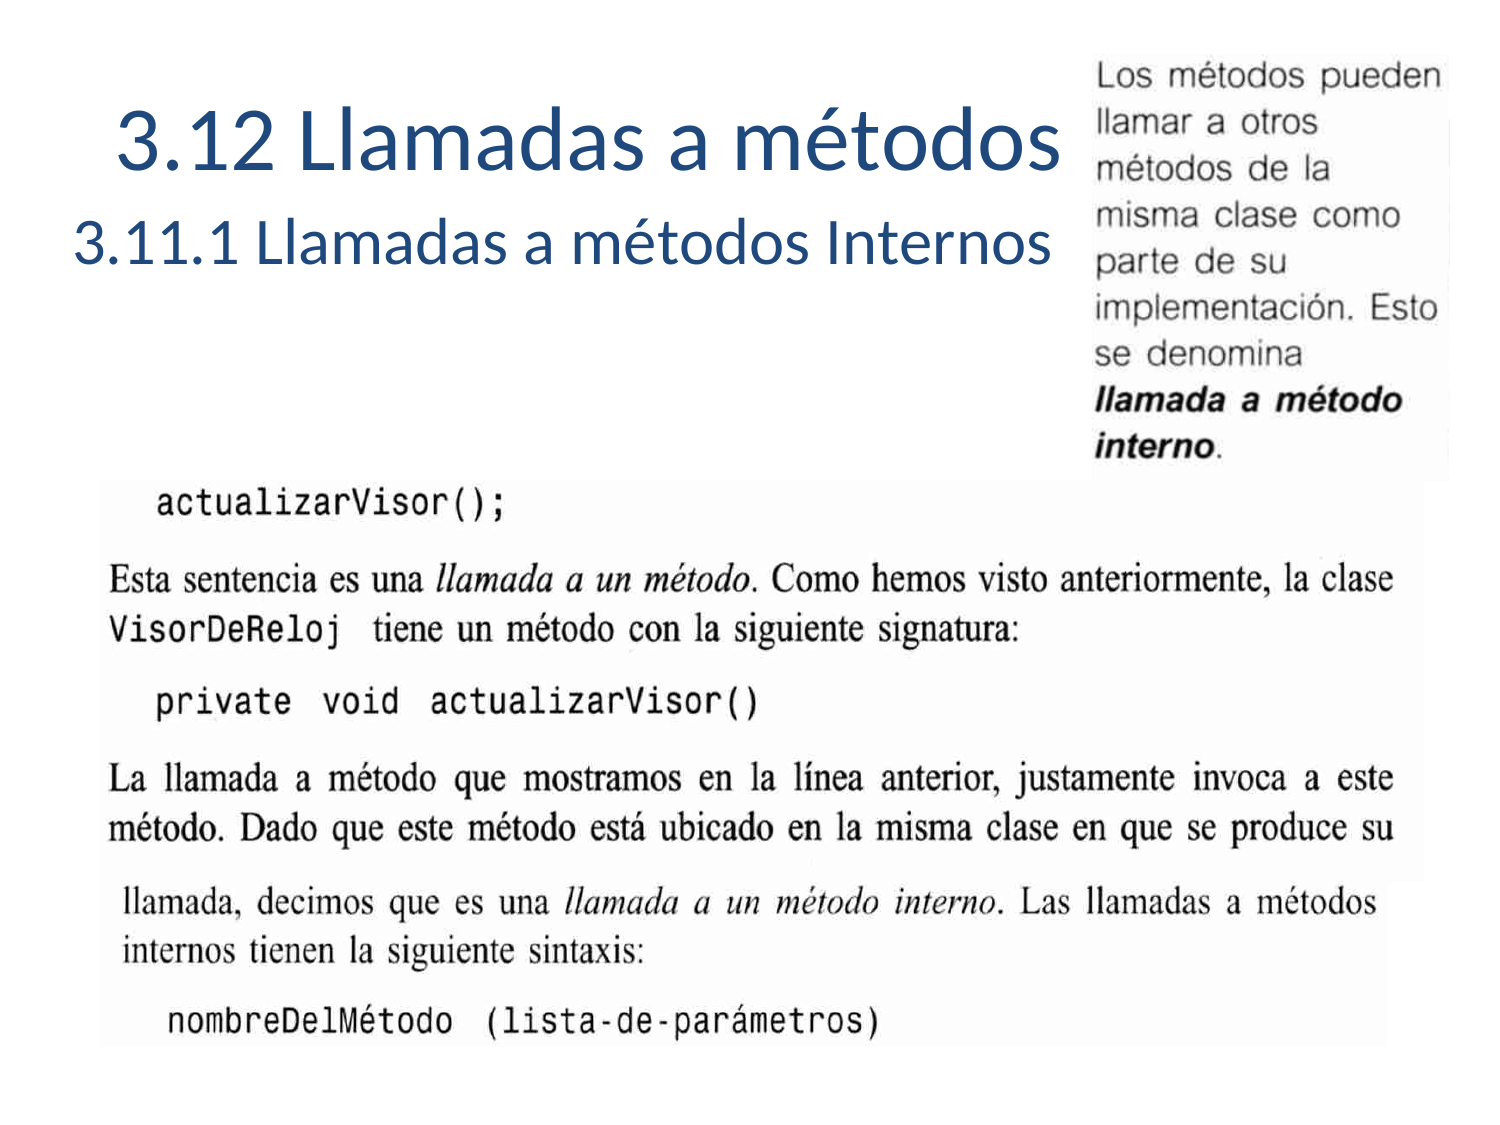

3.12 Llamadas a métodos
# 3.11.1 Llamadas a métodos Internos